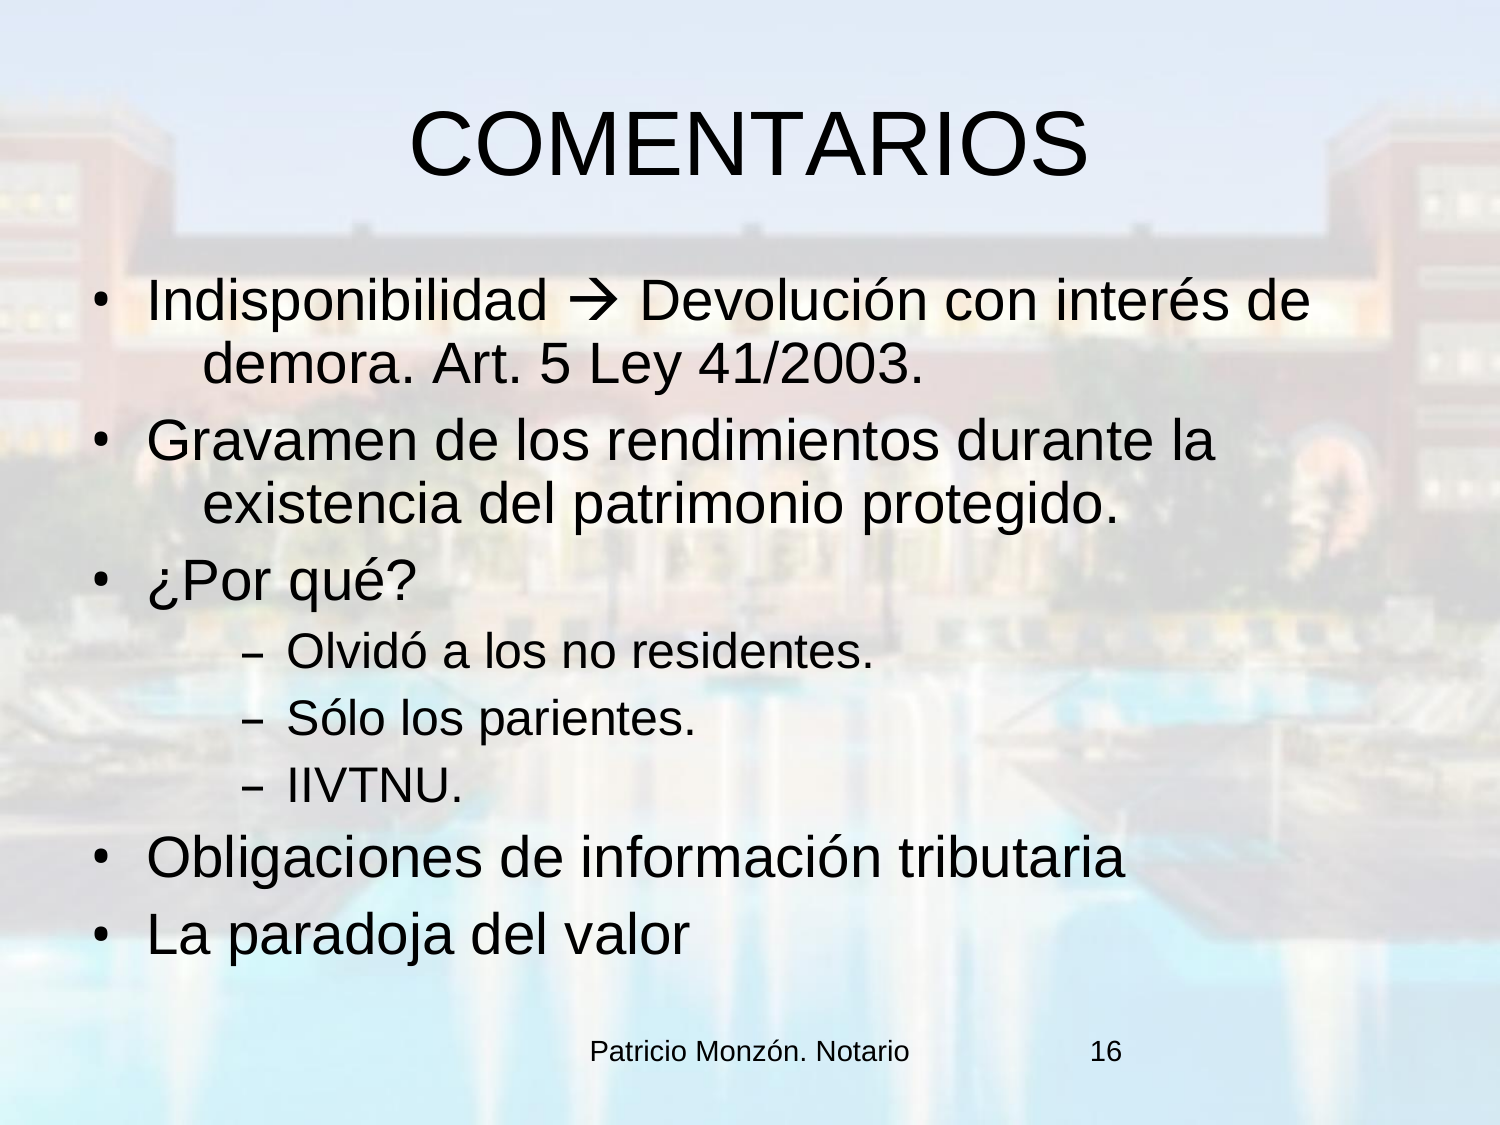

# COMENTARIOS
Indisponibilidad  Devolución con interés de demora. Art. 5 Ley 41/2003.
Gravamen de los rendimientos durante la existencia del patrimonio protegido.
¿Por qué?
Olvidó a los no residentes.
Sólo los parientes.
IIVTNU.
Obligaciones de información tributaria
La paradoja del valor
Patricio Monzón. Notario